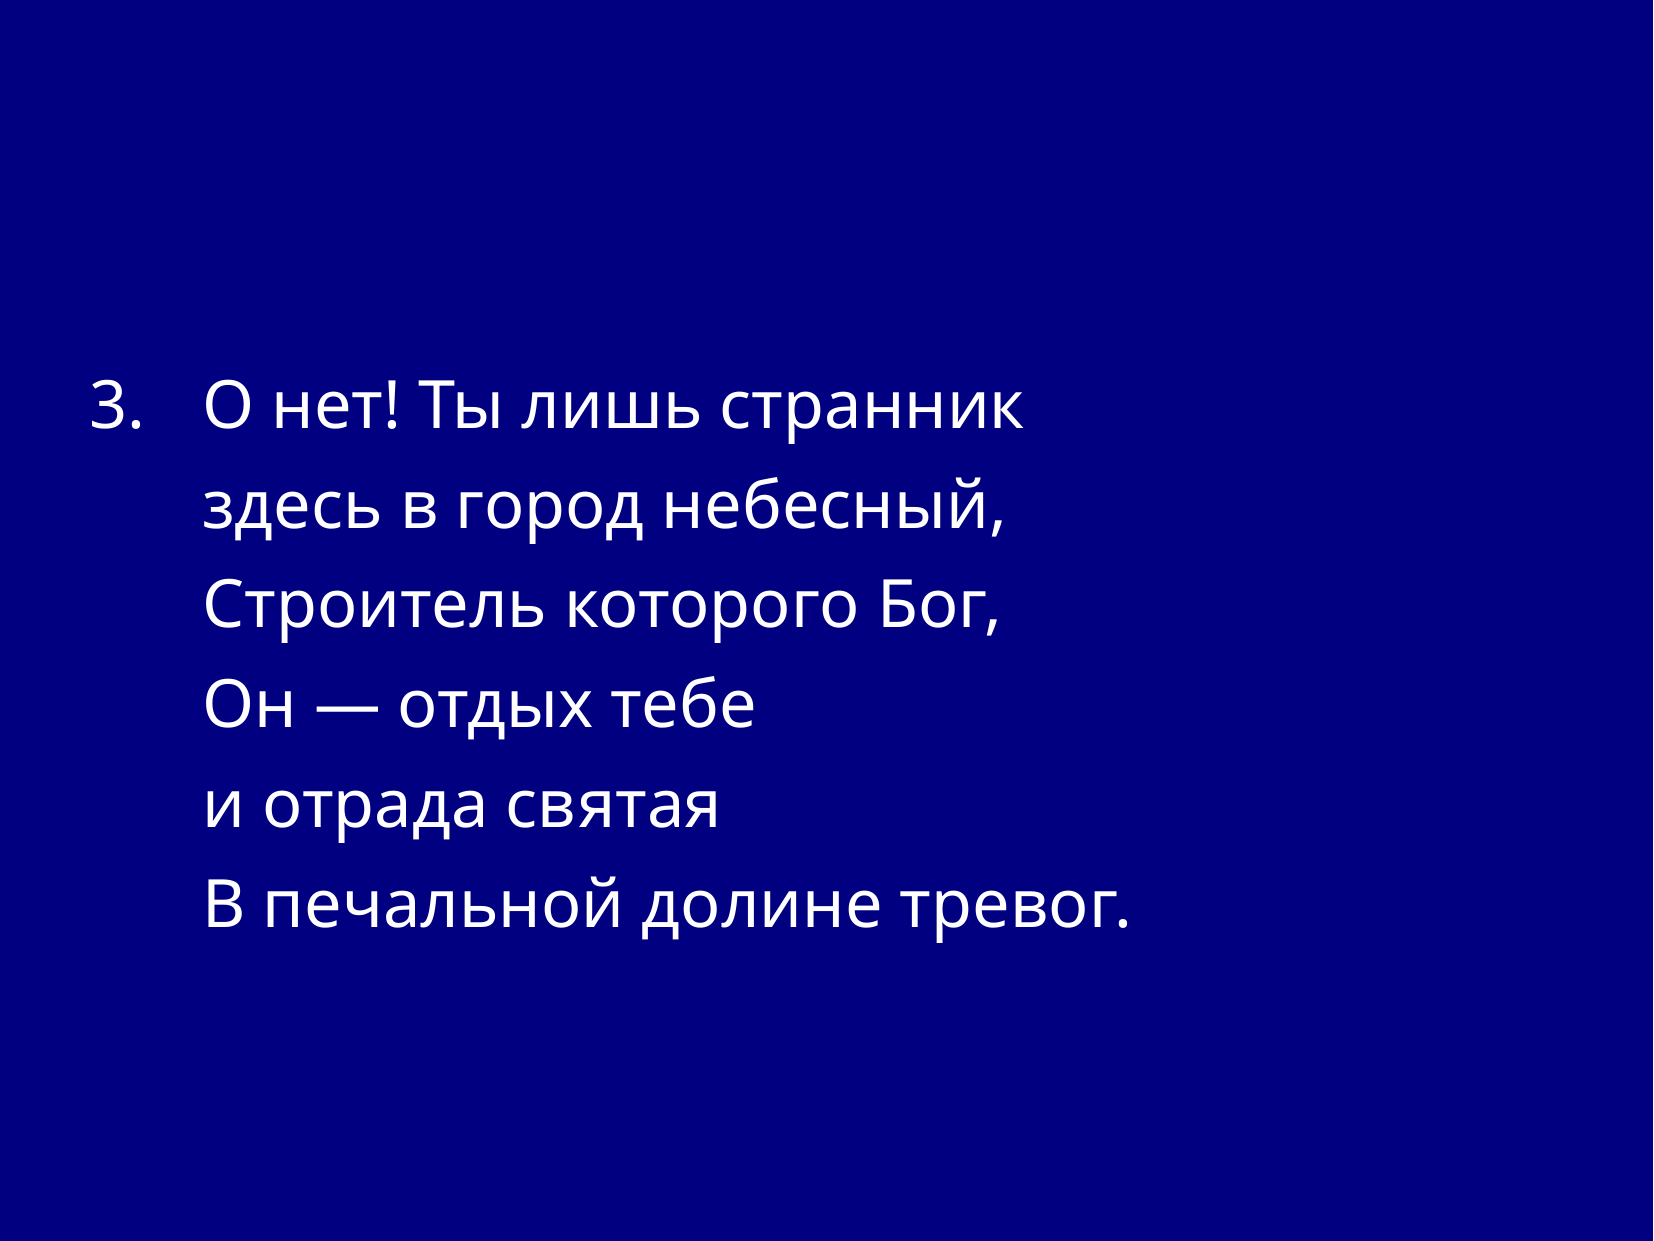

3.	О нет! Ты лишь странник
	здесь в город небесный,
	Строитель которого Бог,
	Он ― отдых тебе
	и отрада святая
	В печальной долине тревог.